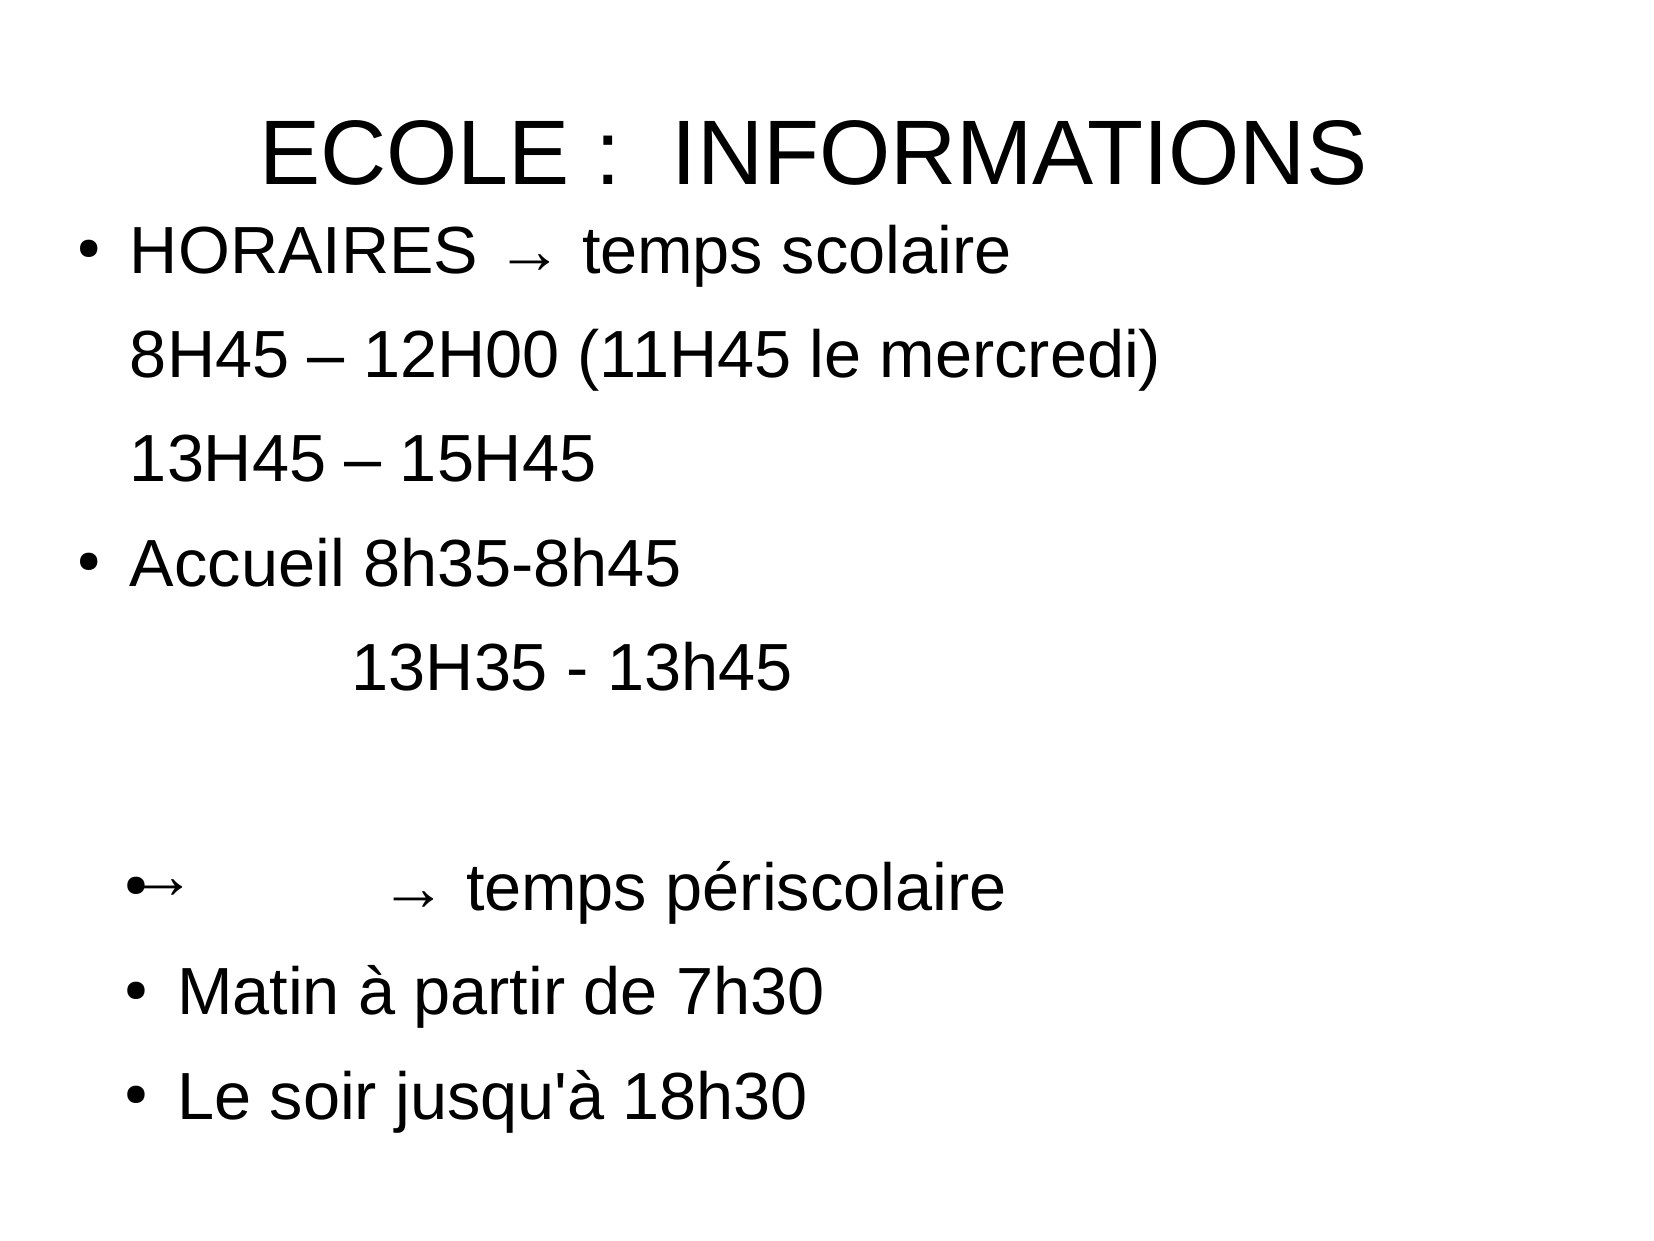

# ECOLE : INFORMATIONS
HORAIRES → temps scolaire
8H45 – 12H00 (11H45 le mercredi)
13H45 – 15H45
Accueil 8h35-8h45
 13H35 - 13h45
→
 → temps périscolaire
Matin à partir de 7h30
Le soir jusqu'à 18h30